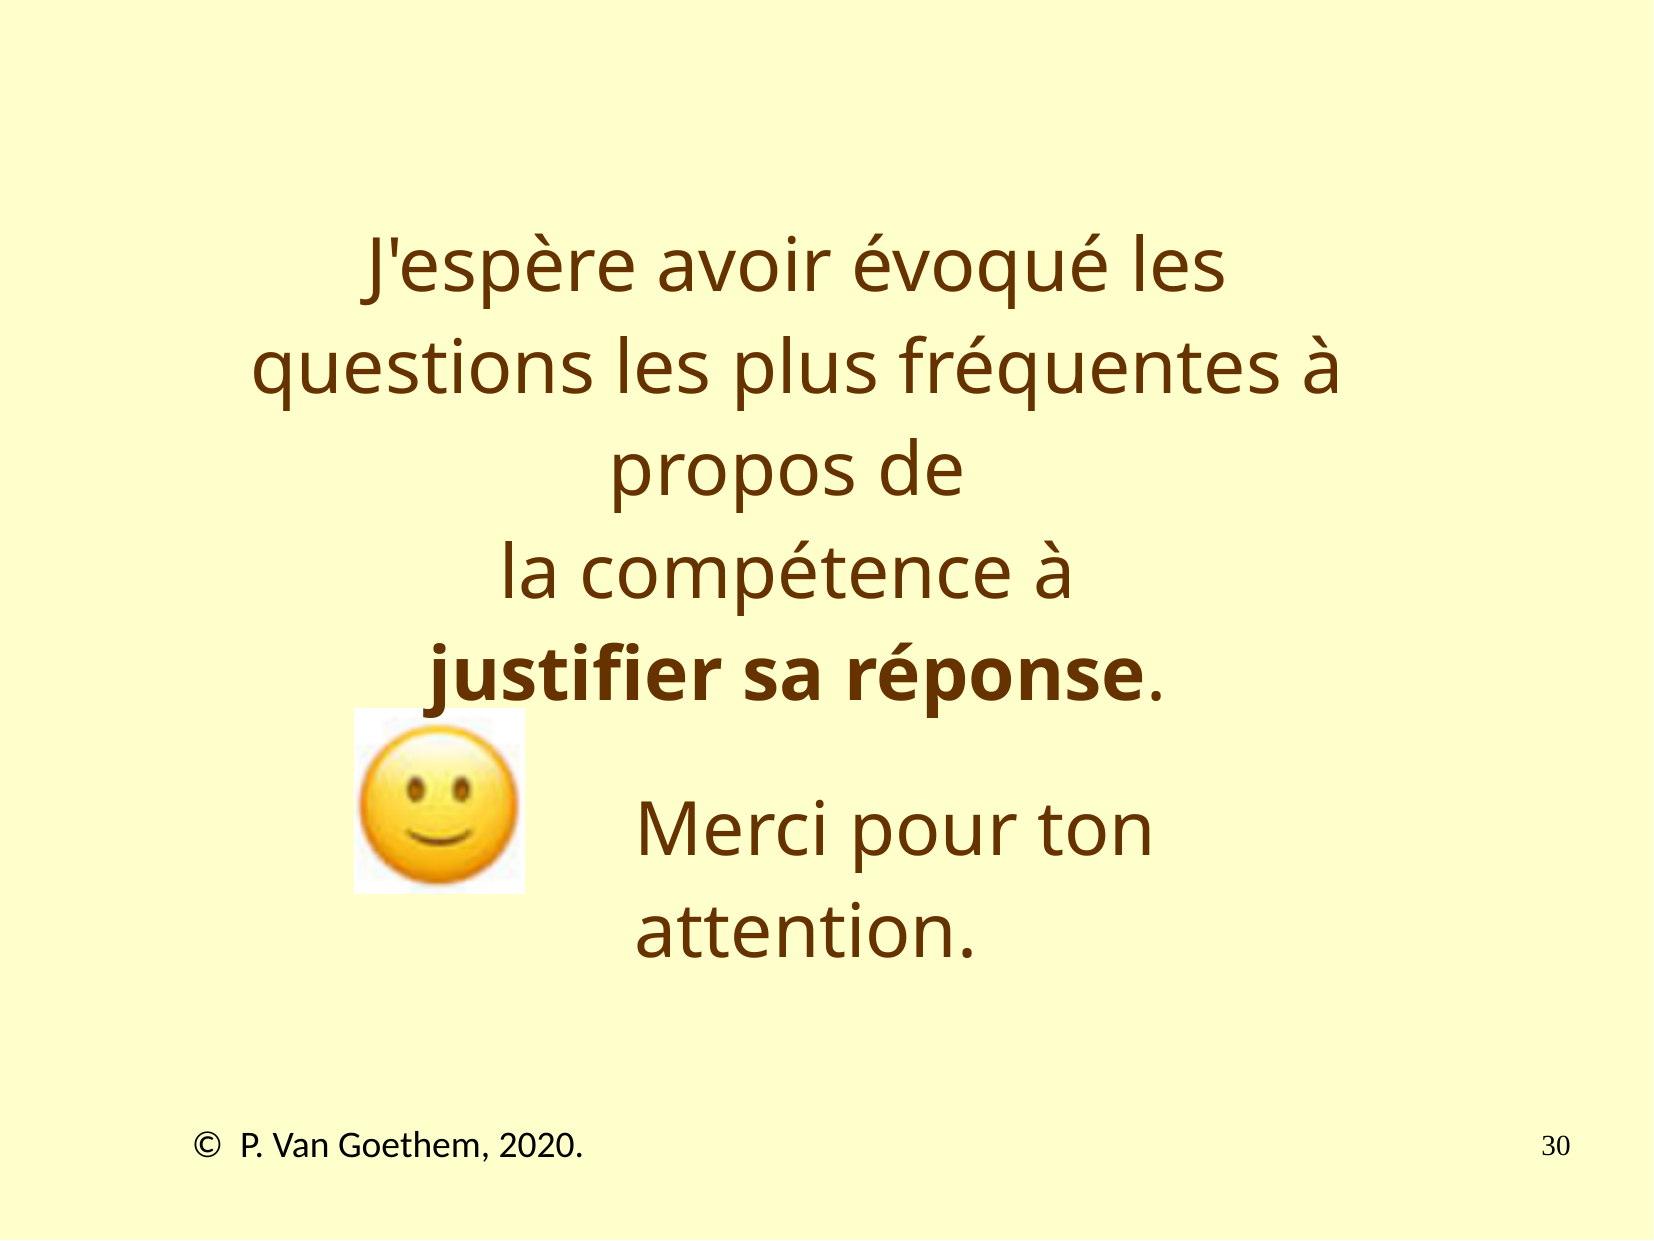

J'espère avoir évoqué les questions les plus fréquentes à propos de
la compétence à
justifier sa réponse.
Merci pour ton attention.
© P. Van Goethem, 2020.
30